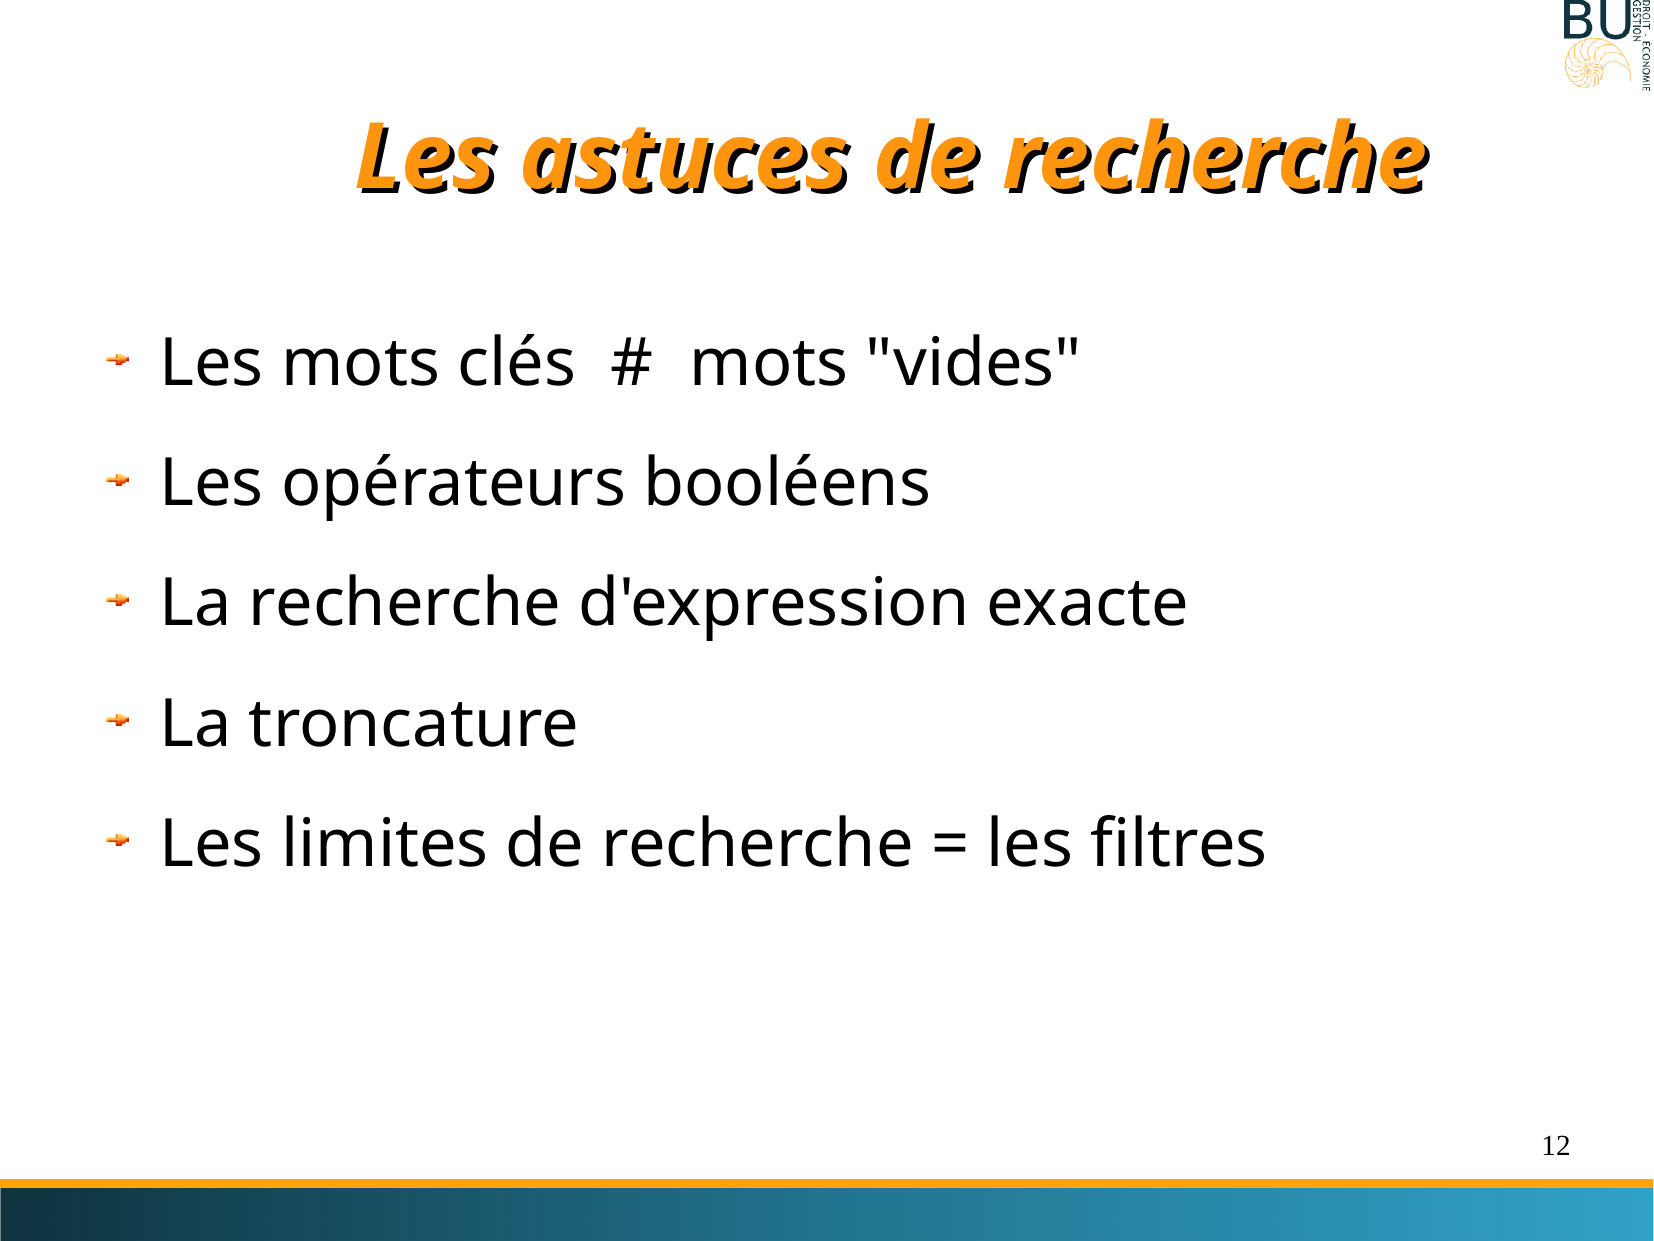

# Les astuces de recherche
Les mots clés # mots "vides"
Les opérateurs booléens
La recherche d'expression exacte
La troncature
Les limites de recherche = les filtres
12